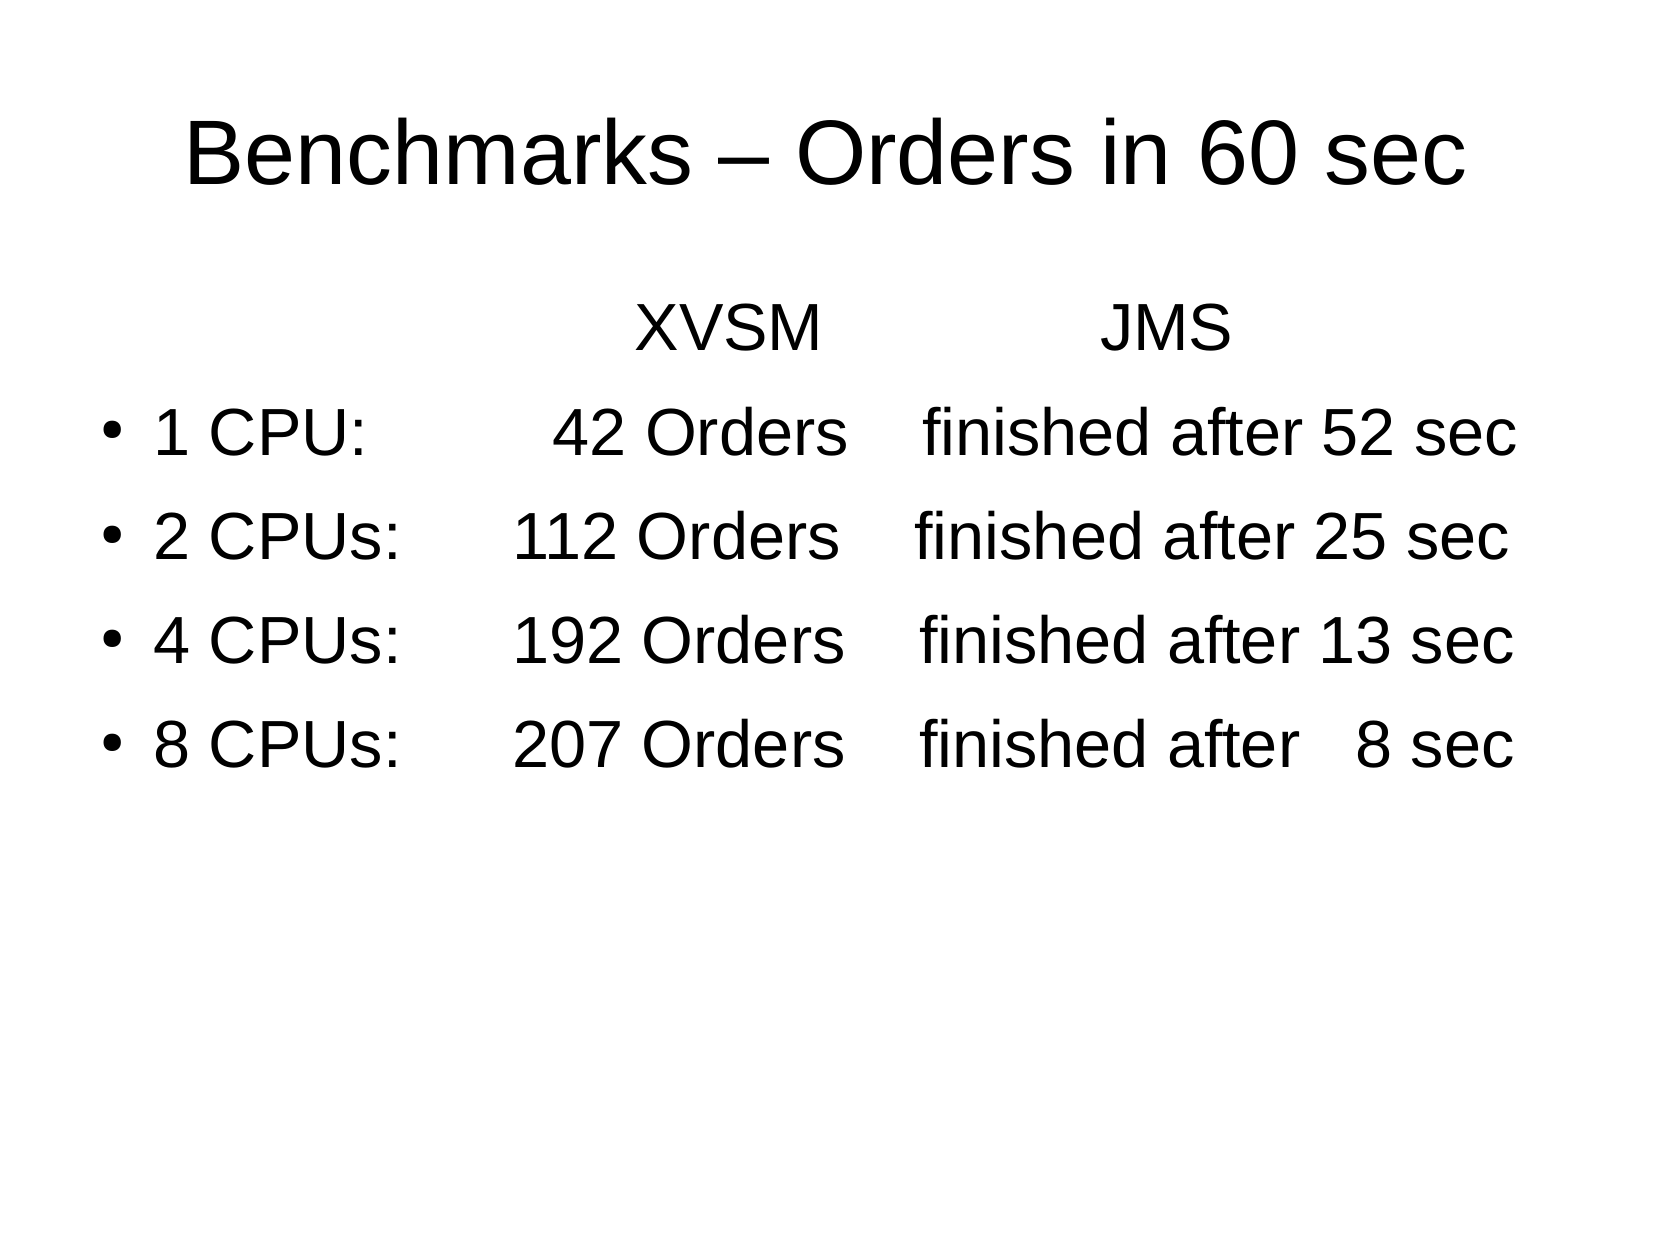

# Benchmarks – Orders in 60 sec
 XVSM JMS
1 CPU: 42 Orders finished after 52 sec
2 CPUs: 112 Orders finished after 25 sec
4 CPUs: 192 Orders finished after 13 sec
8 CPUs: 207 Orders finished after 8 sec